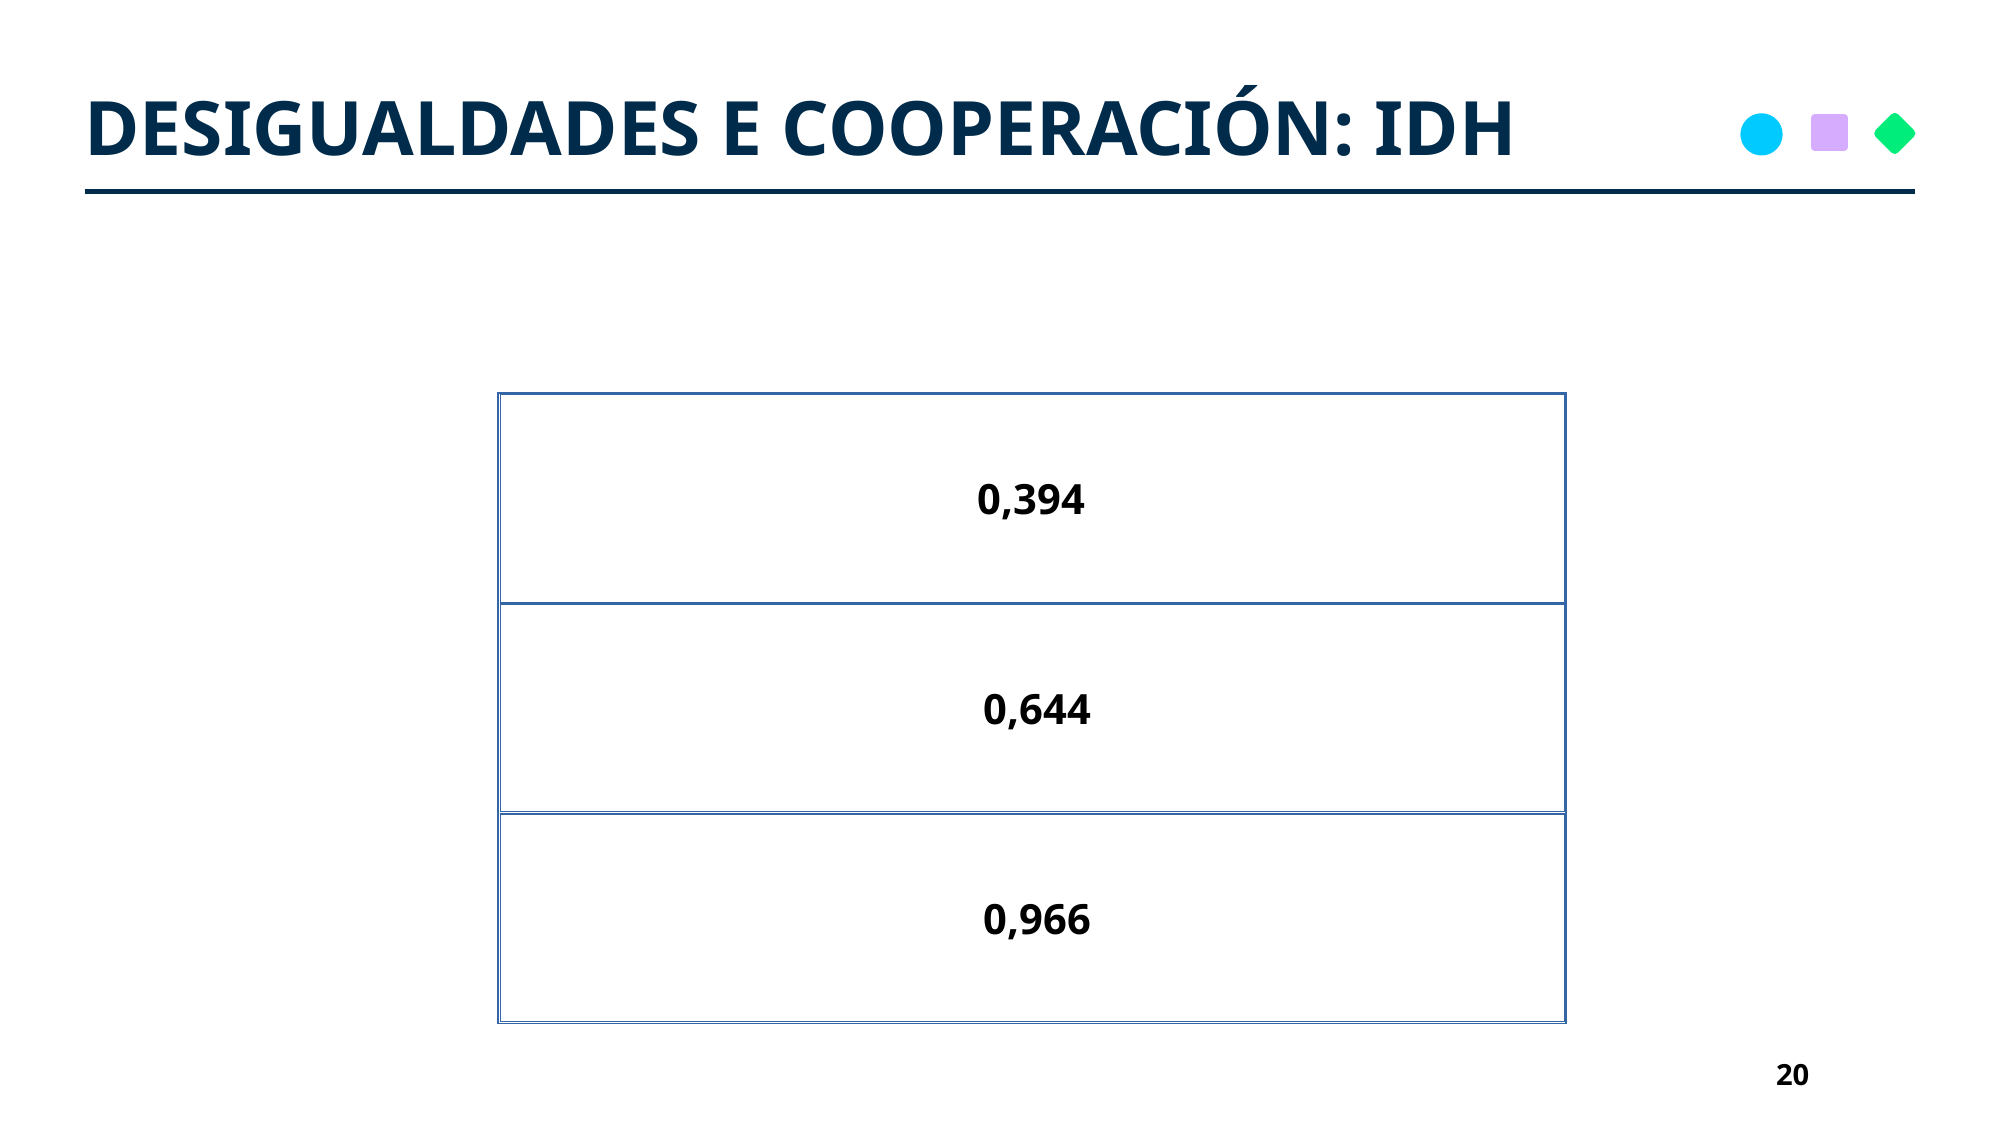

# DESIGUALDADES E COOPERACIÓN: IDH
| 0,394 |
| --- |
| 0,644 |
| 0,966 |